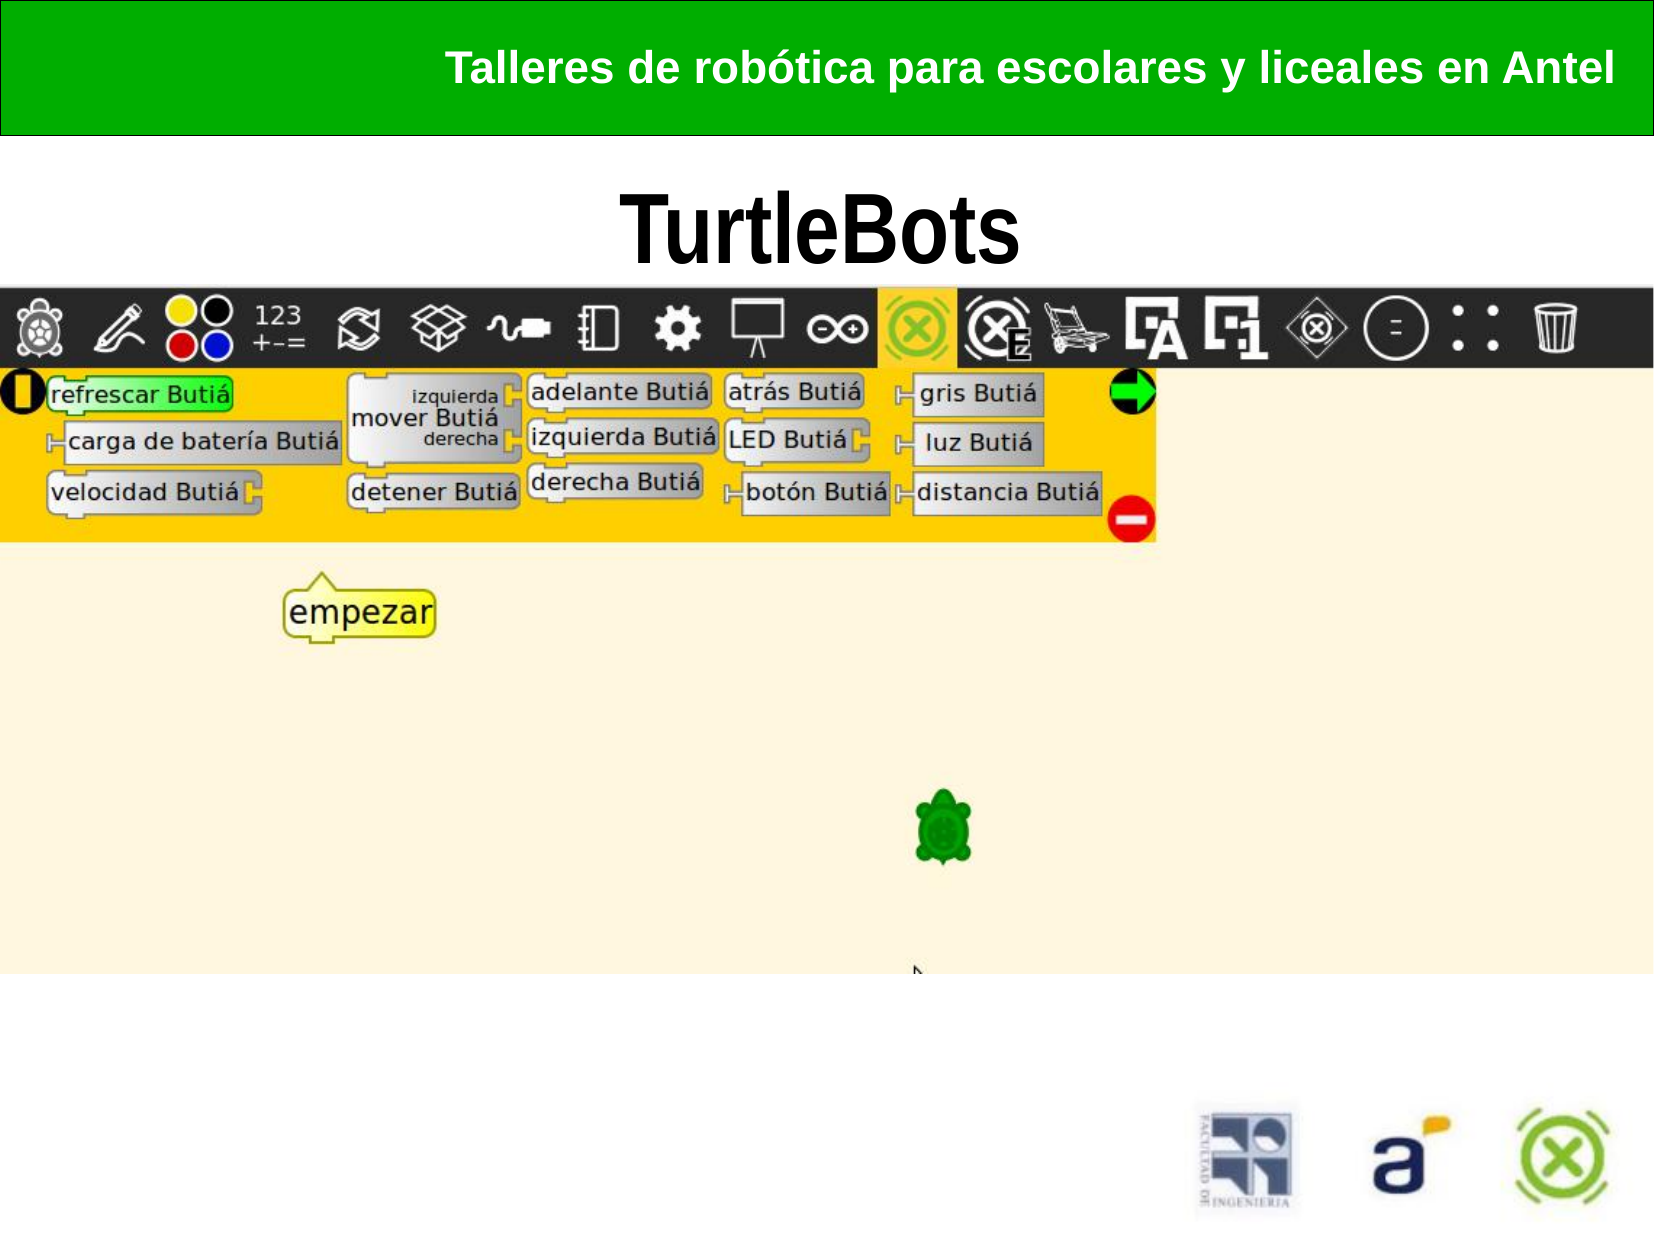

Talleres de robótica para escolares y liceales en Antel
# TurtleBots
En TurtleBots, programamos con bloques.